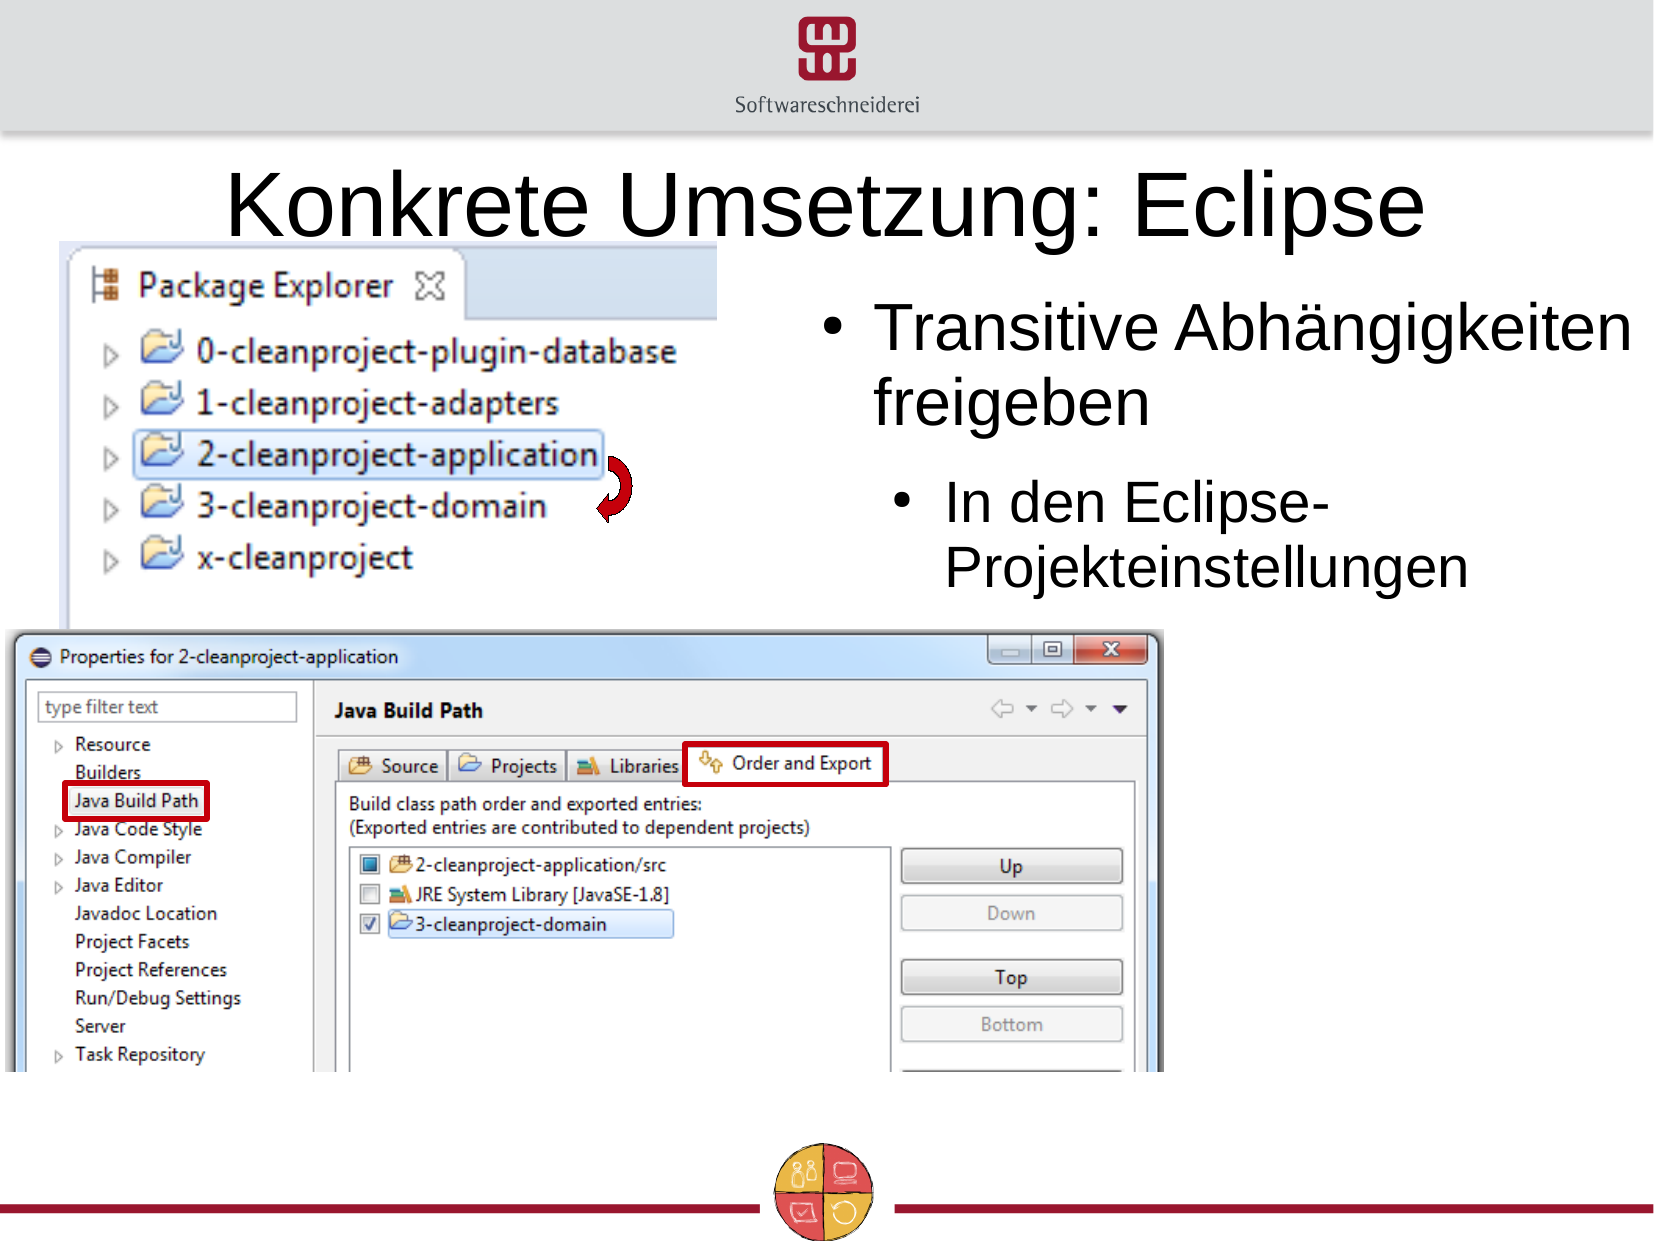

# Konkrete Umsetzung: Eclipse
Transitive Abhängigkeiten freigeben
In den Eclipse-Projekteinstellungen